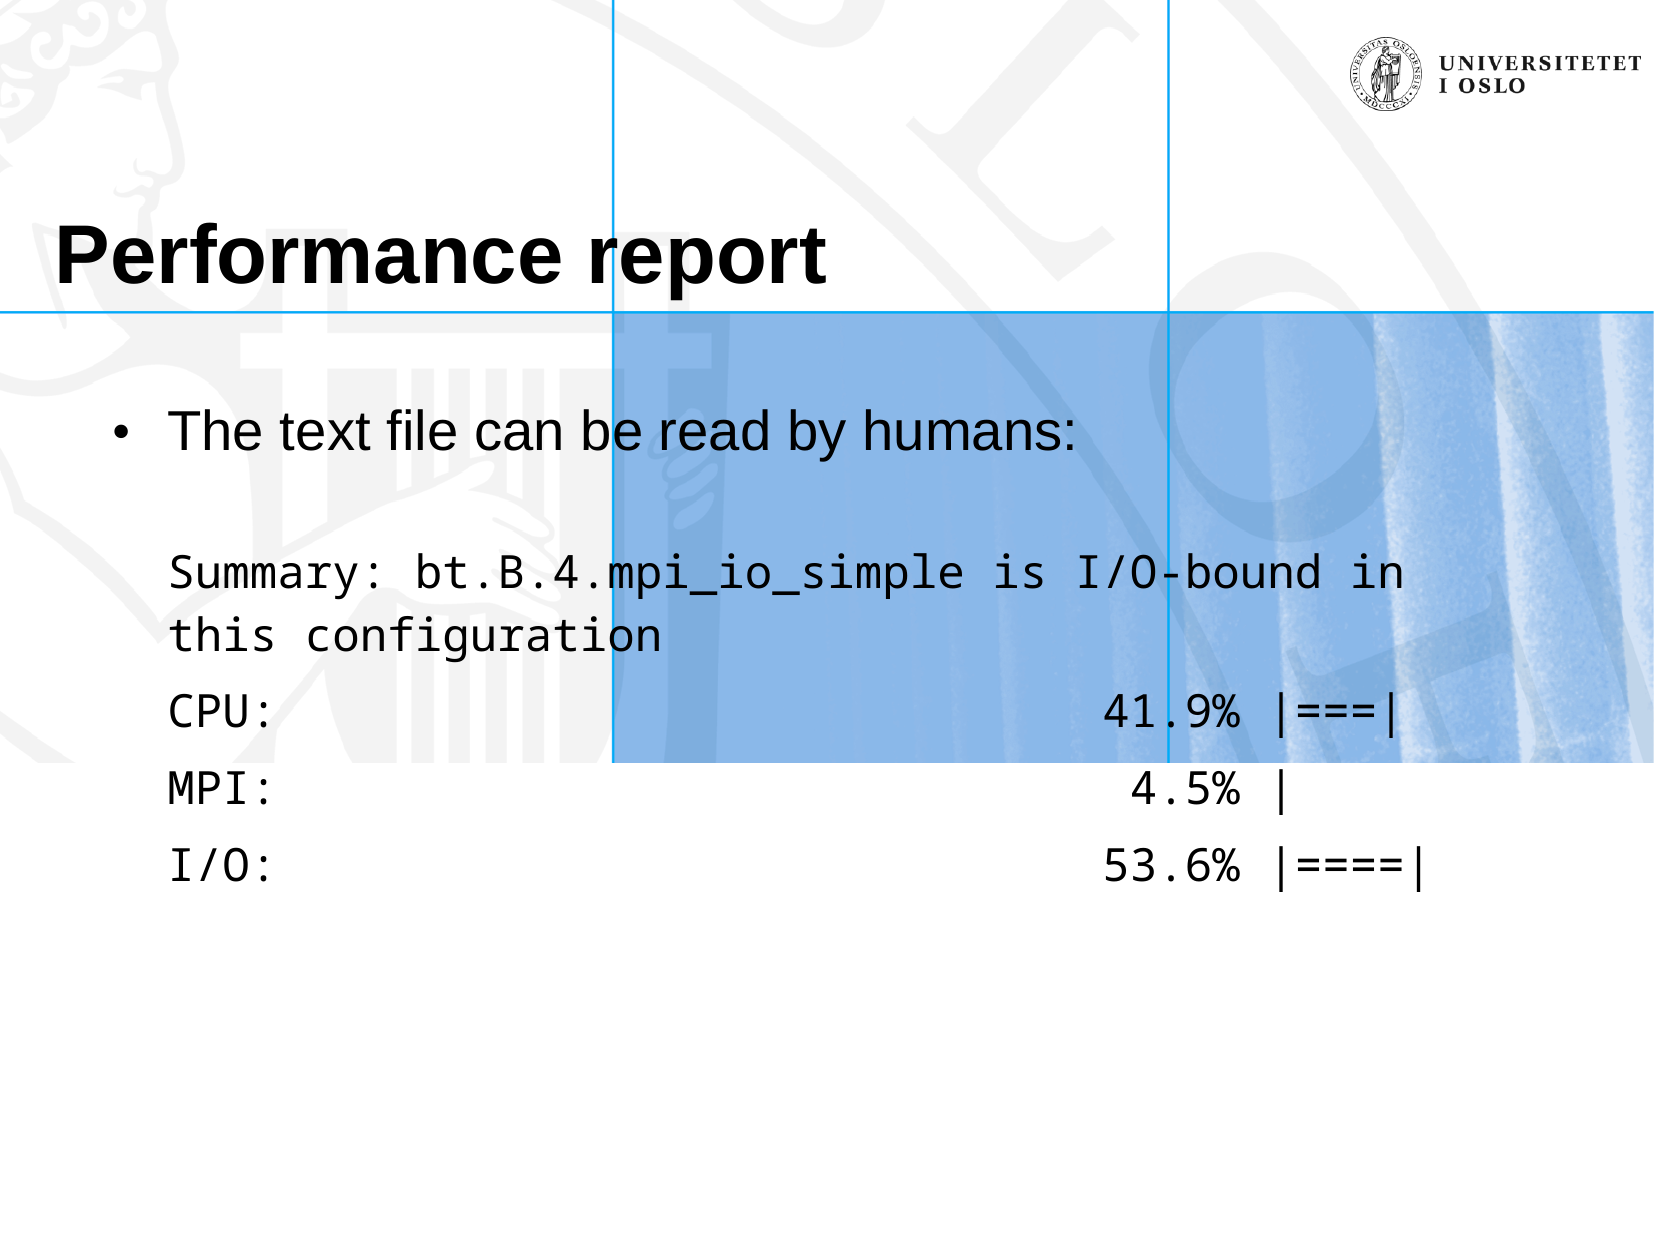

# Performance report
The text file can be read by humans:
Summary: bt.B.4.mpi_io_simple is I/O-bound in this configuration
CPU: 41.9% |===|
MPI: 4.5% |
I/O: 53.6% |====|